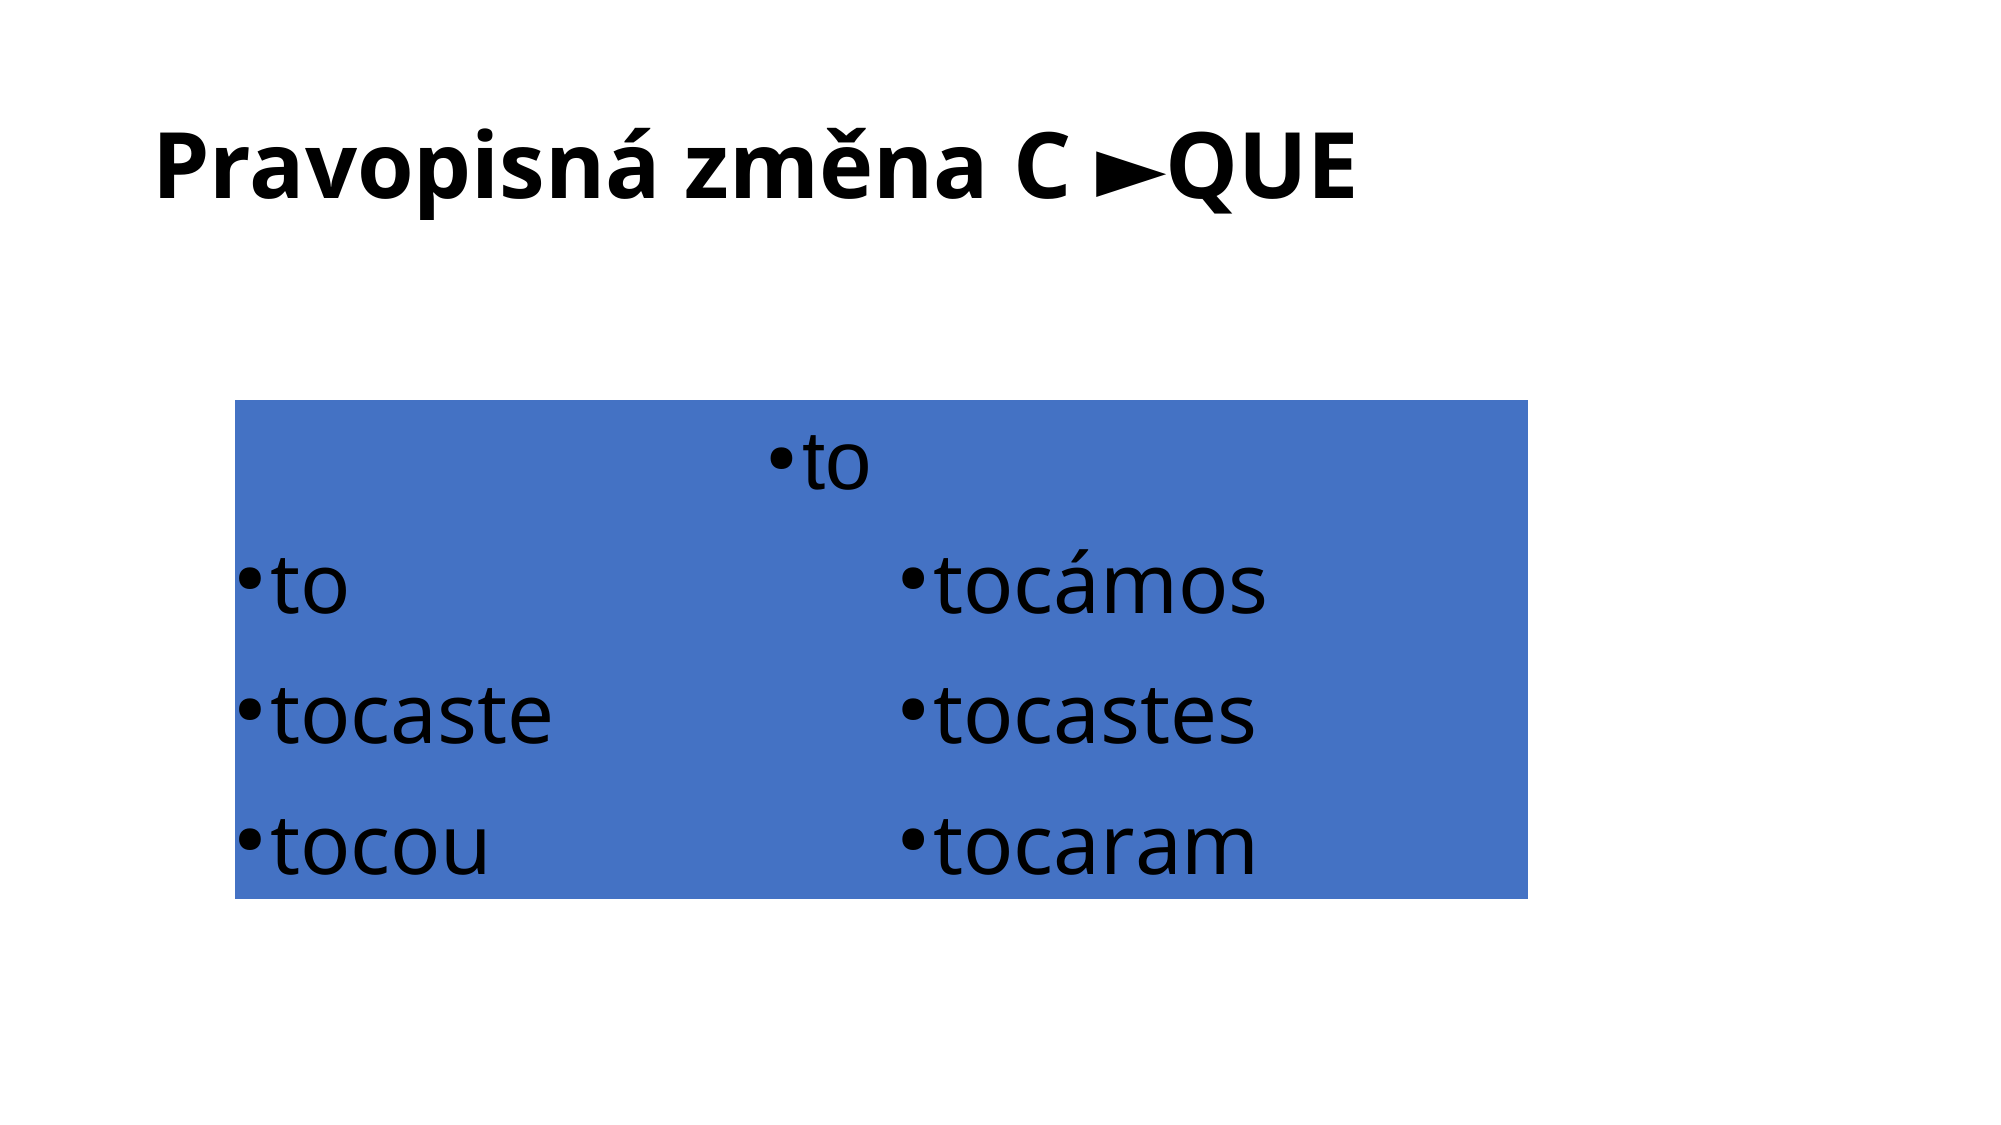

# Pravopisná změna C ►QUE
| tocar | |
| --- | --- |
| toquei | tocámos |
| tocaste | tocastes |
| tocou | tocaram |